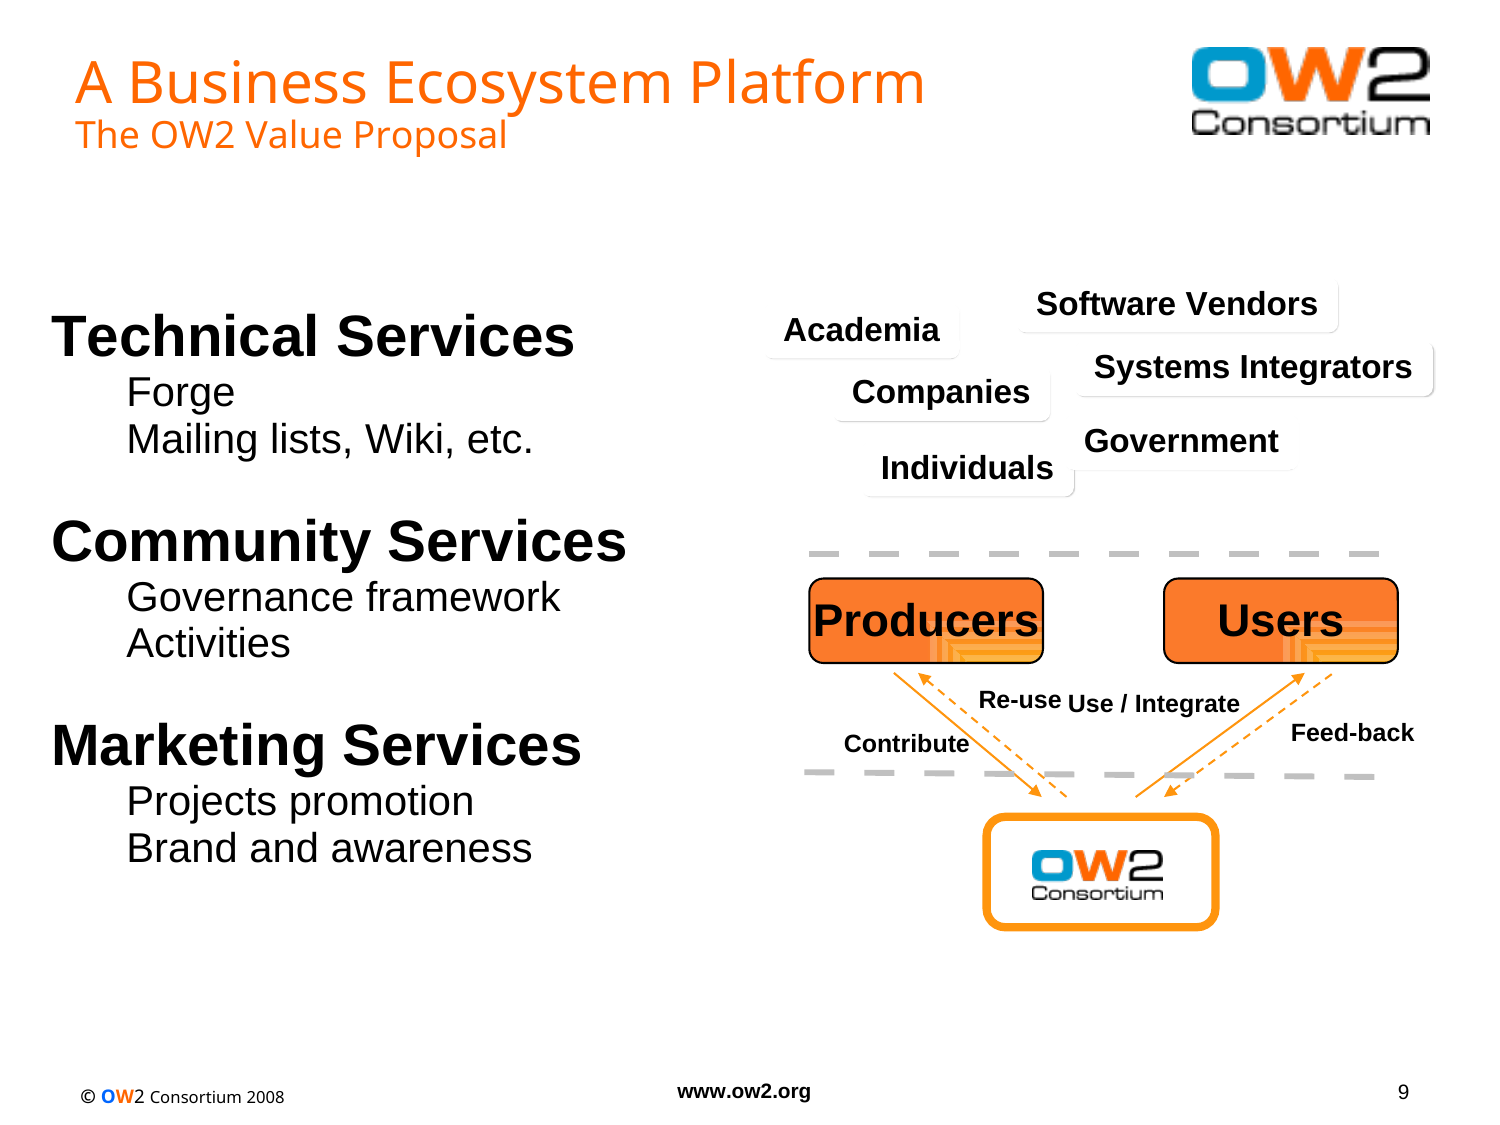

# A Business Ecosystem Platform The OW2 Value Proposal
Software Vendors
Academia
Technical Services
Forge
Mailing lists, Wiki, etc.
Community Services
Governance framework
Activities
Marketing Services
Projects promotion
Brand and awareness
Systems Integrators
Companies
Government
Individuals
Producers
Users
Re-use
Use / Integrate
Feed-back
Contribute
9